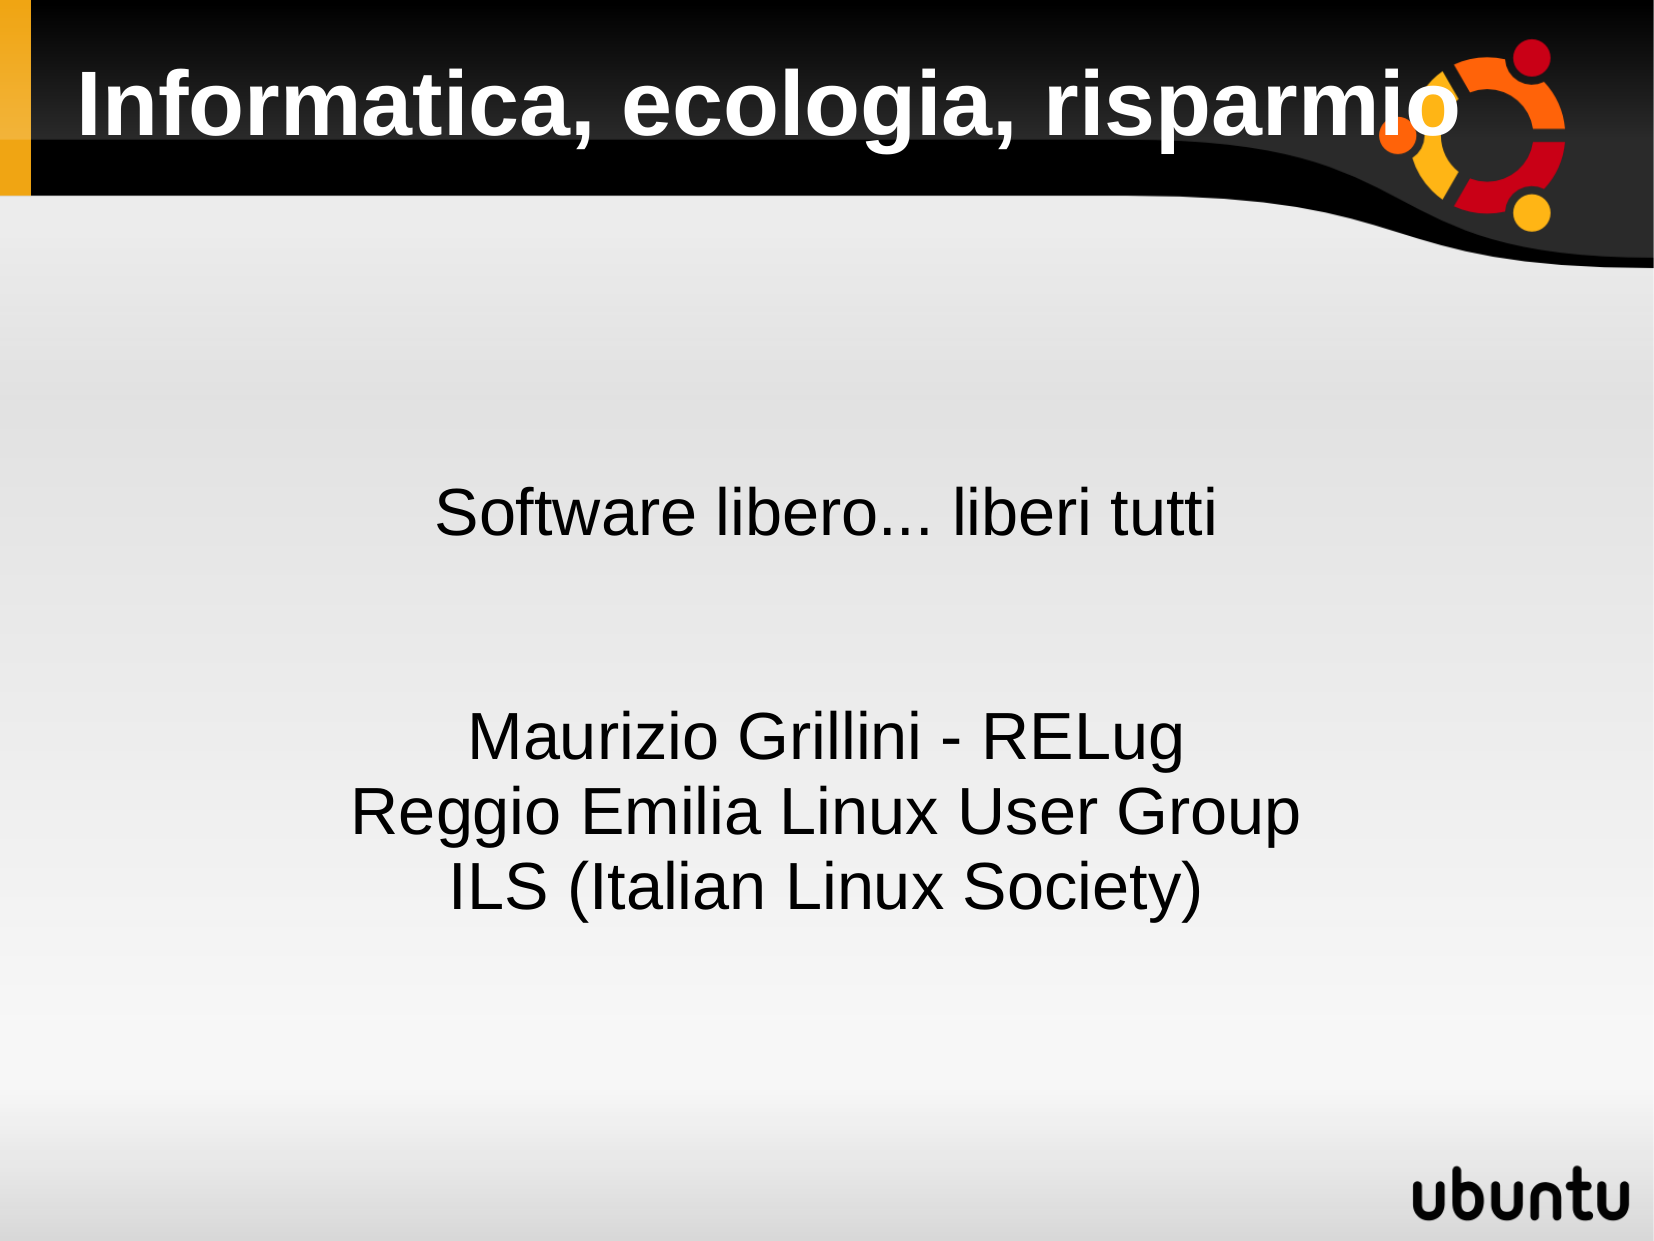

# Informatica, ecologia, risparmio
Software libero... liberi tutti
Maurizio Grillini - RELug
Reggio Emilia Linux User Group
ILS (Italian Linux Society)